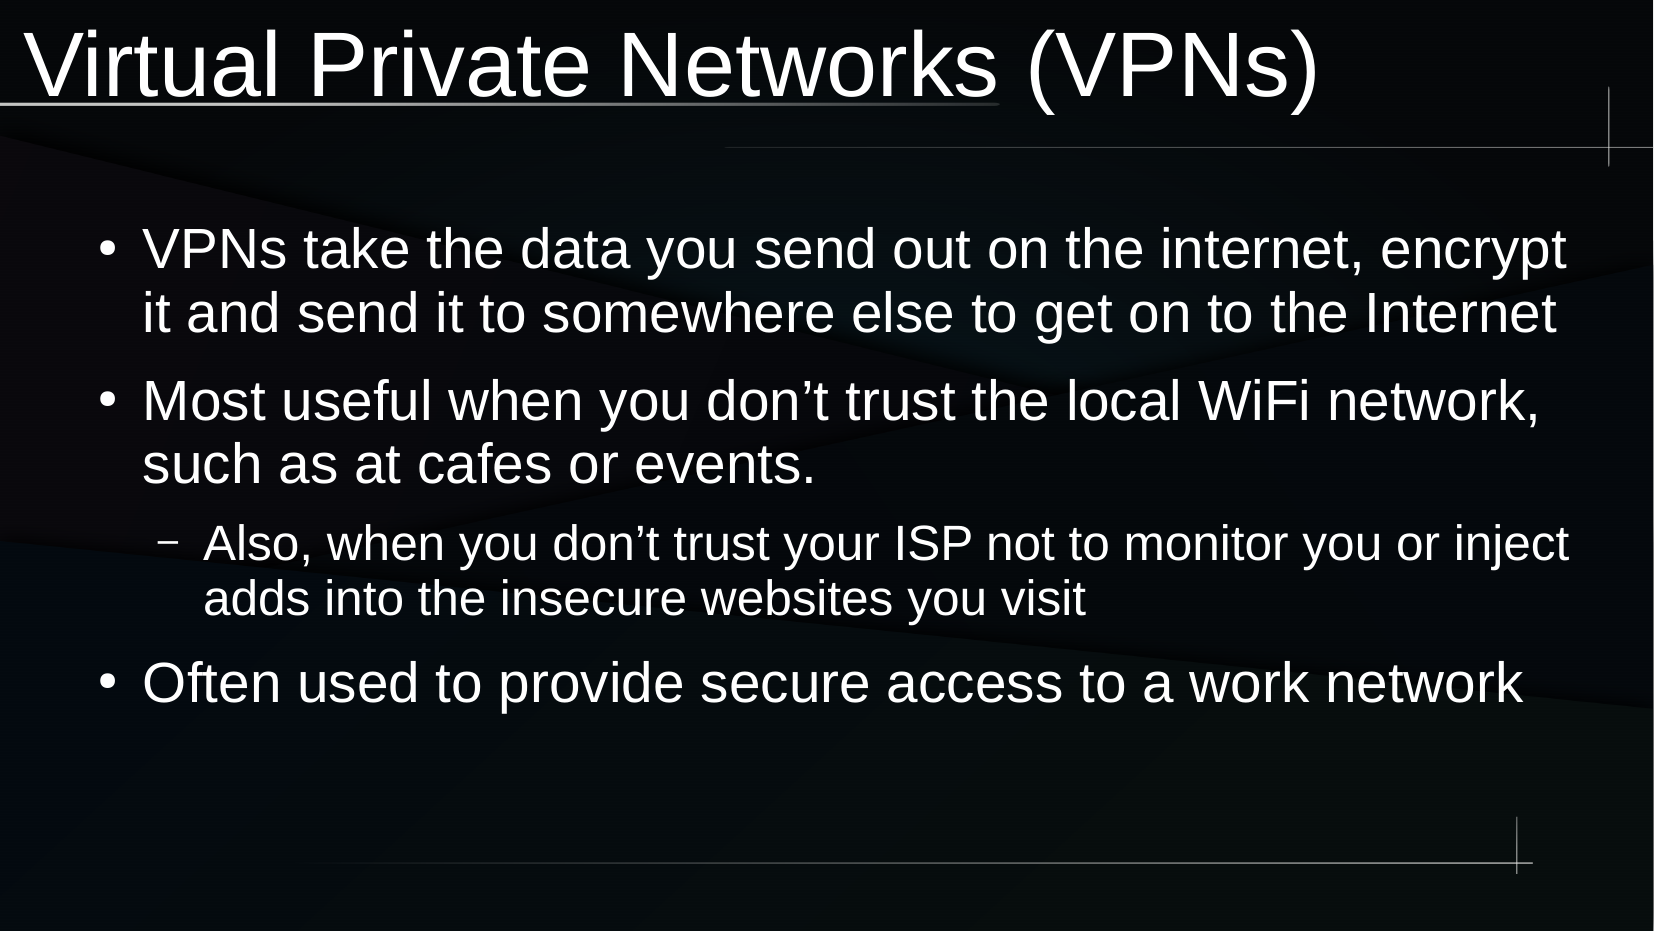

# Virtual Private Networks (VPNs)
VPNs take the data you send out on the internet, encrypt it and send it to somewhere else to get on to the Internet
Most useful when you don’t trust the local WiFi network, such as at cafes or events.
Also, when you don’t trust your ISP not to monitor you or inject adds into the insecure websites you visit
Often used to provide secure access to a work network